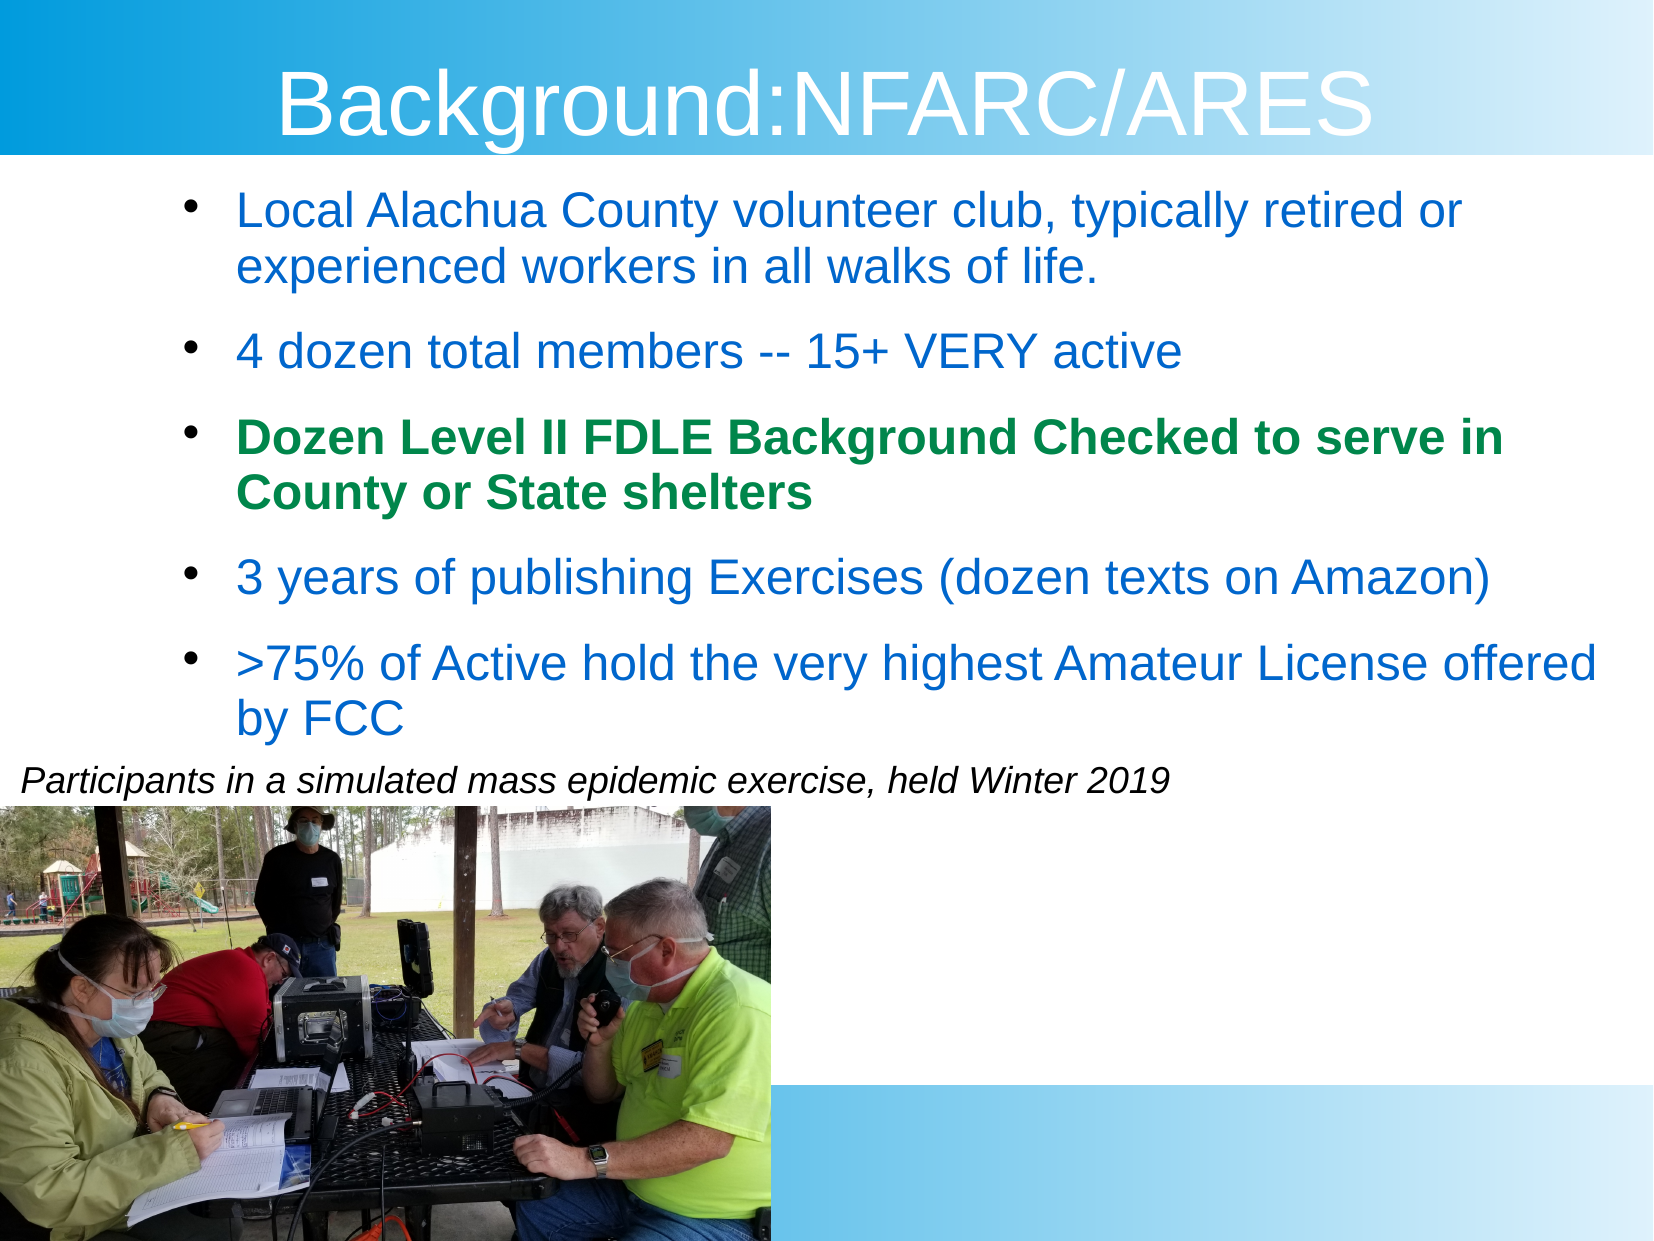

# Background:NFARC/ARES
Local Alachua County volunteer club, typically retired or experienced workers in all walks of life.
4 dozen total members -- 15+ VERY active
Dozen Level II FDLE Background Checked to serve in County or State shelters
3 years of publishing Exercises (dozen texts on Amazon)
>75% of Active hold the very highest Amateur License offered by FCC
Participants in a simulated mass epidemic exercise, held Winter 2019